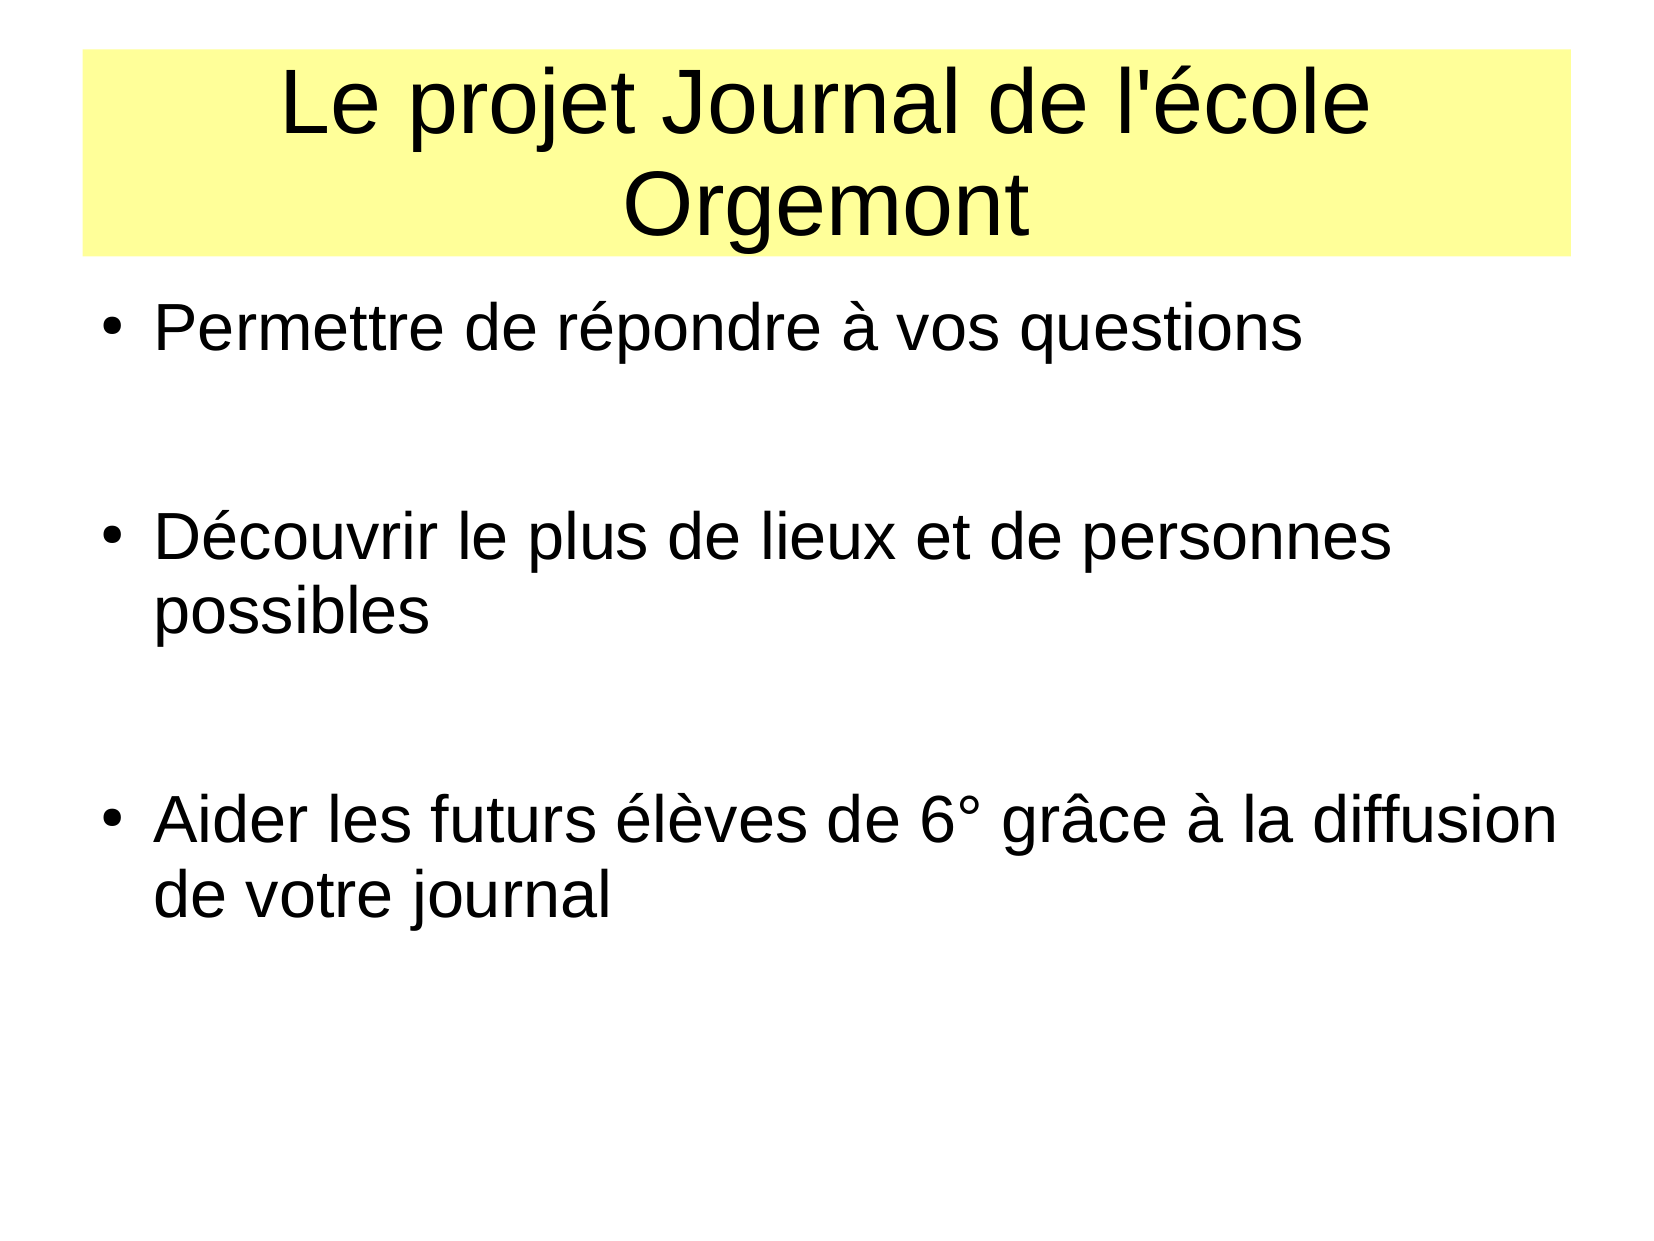

# Le projet Journal de l'école Orgemont
Permettre de répondre à vos questions
Découvrir le plus de lieux et de personnes possibles
Aider les futurs élèves de 6° grâce à la diffusion de votre journal